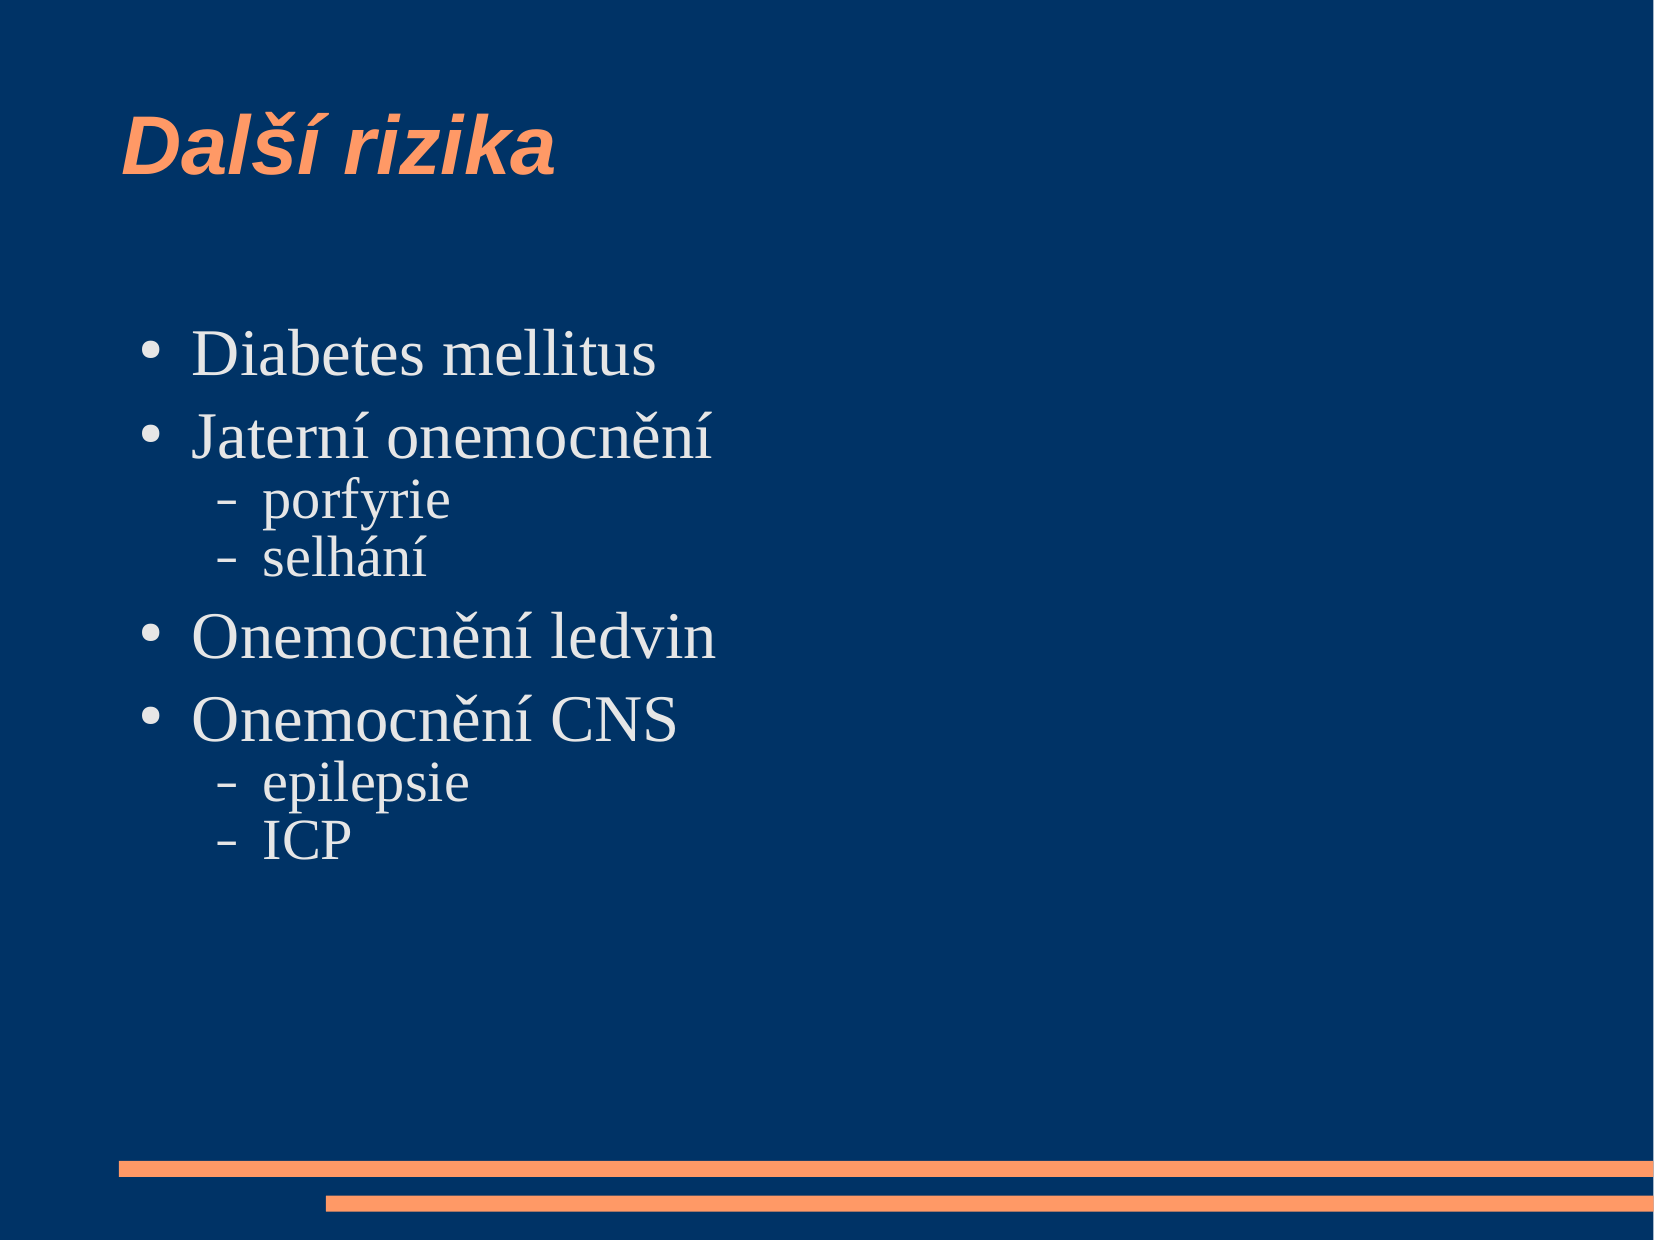

# Další rizika
Diabetes mellitus
Jaterní onemocnění
porfyrie
selhání
Onemocnění ledvin
Onemocnění CNS
epilepsie
ICP